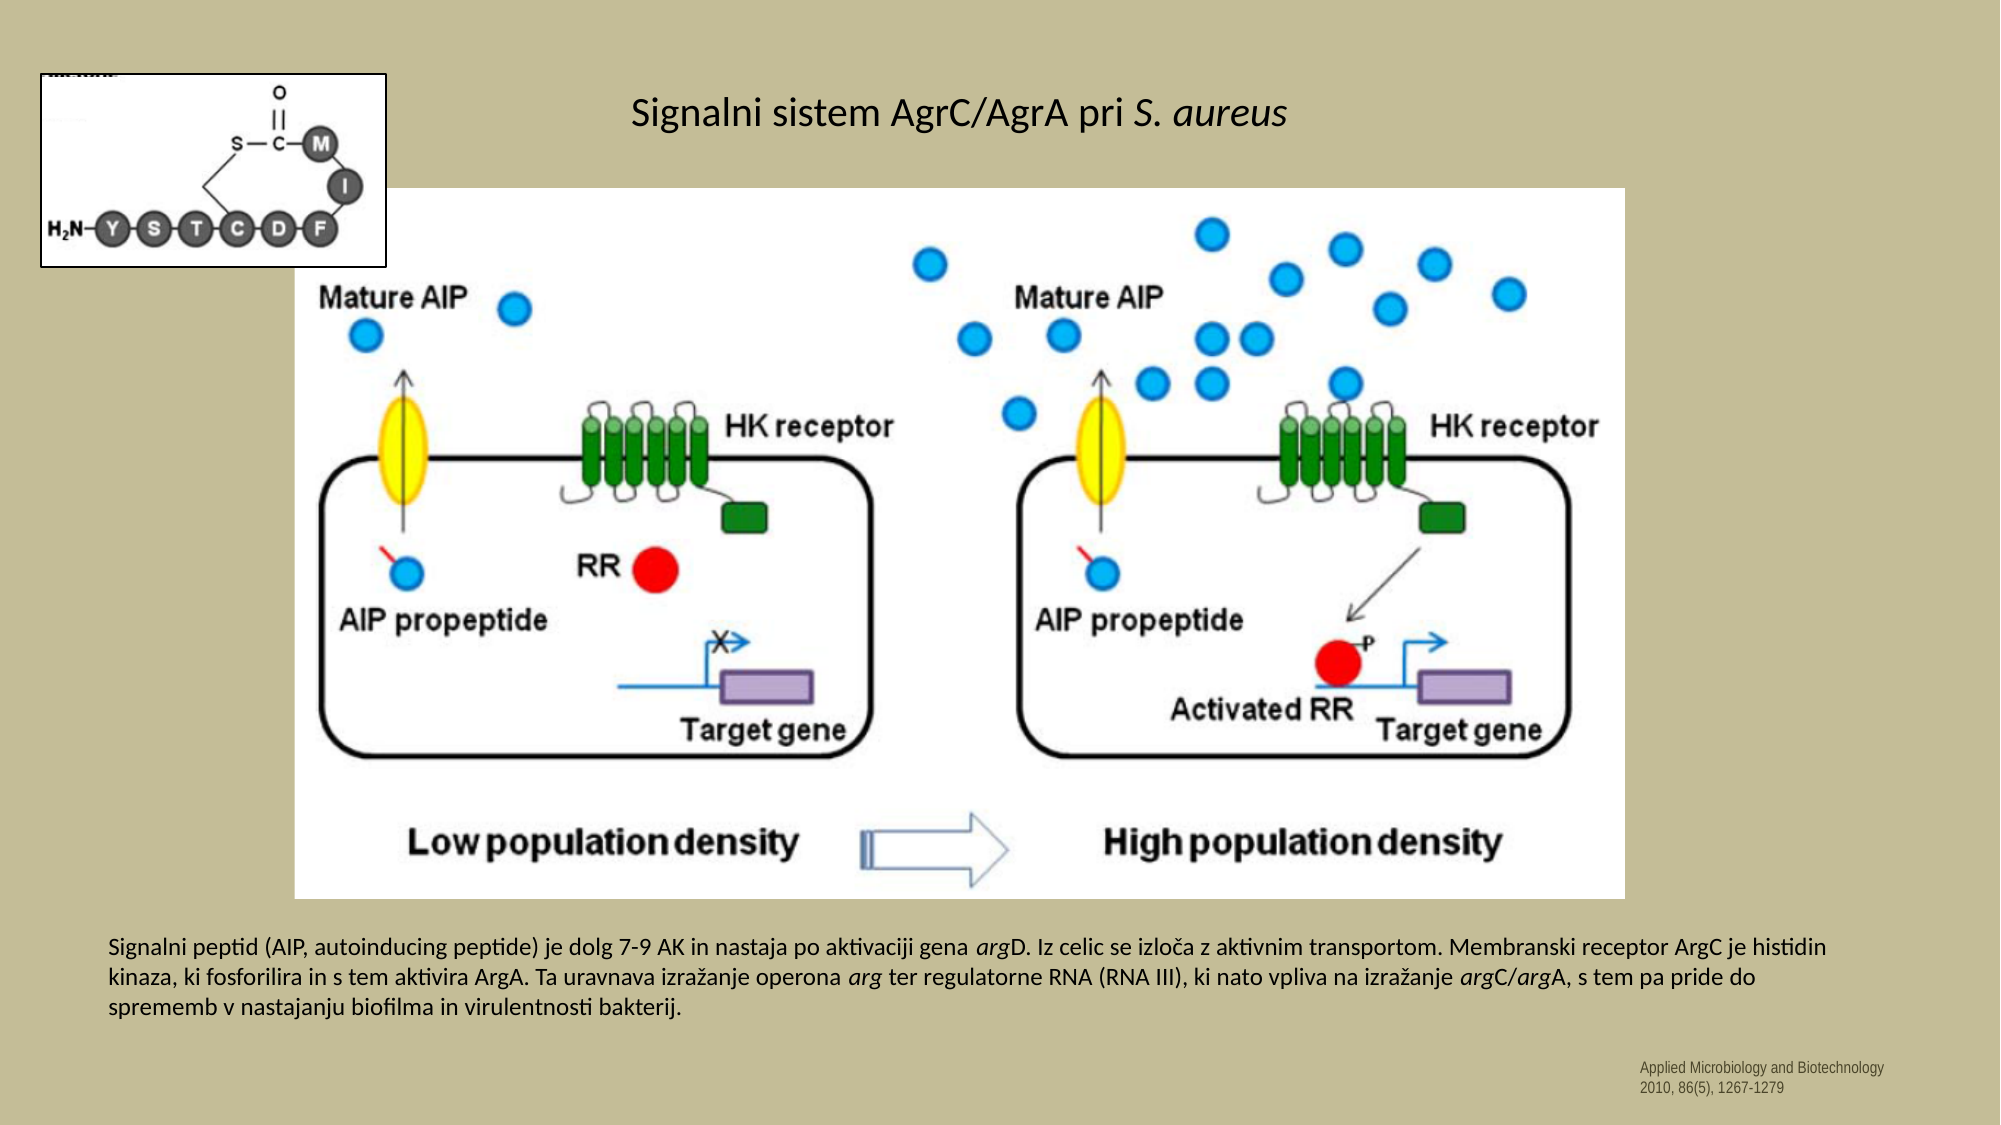

Signalni sistem AgrC/AgrA pri S. aureus
Signalni peptid (AIP, autoinducing peptide) je dolg 7-9 AK in nastaja po aktivaciji gena argD. Iz celic se izloča z aktivnim transportom. Membranski receptor ArgC je histidin kinaza, ki fosforilira in s tem aktivira ArgA. Ta uravnava izražanje operona arg ter regulatorne RNA (RNA III), ki nato vpliva na izražanje argC/argA, s tem pa pride do sprememb v nastajanju biofilma in virulentnosti bakterij.
Applied Microbiology and Biotechnology
2010, 86(5), 1267-1279